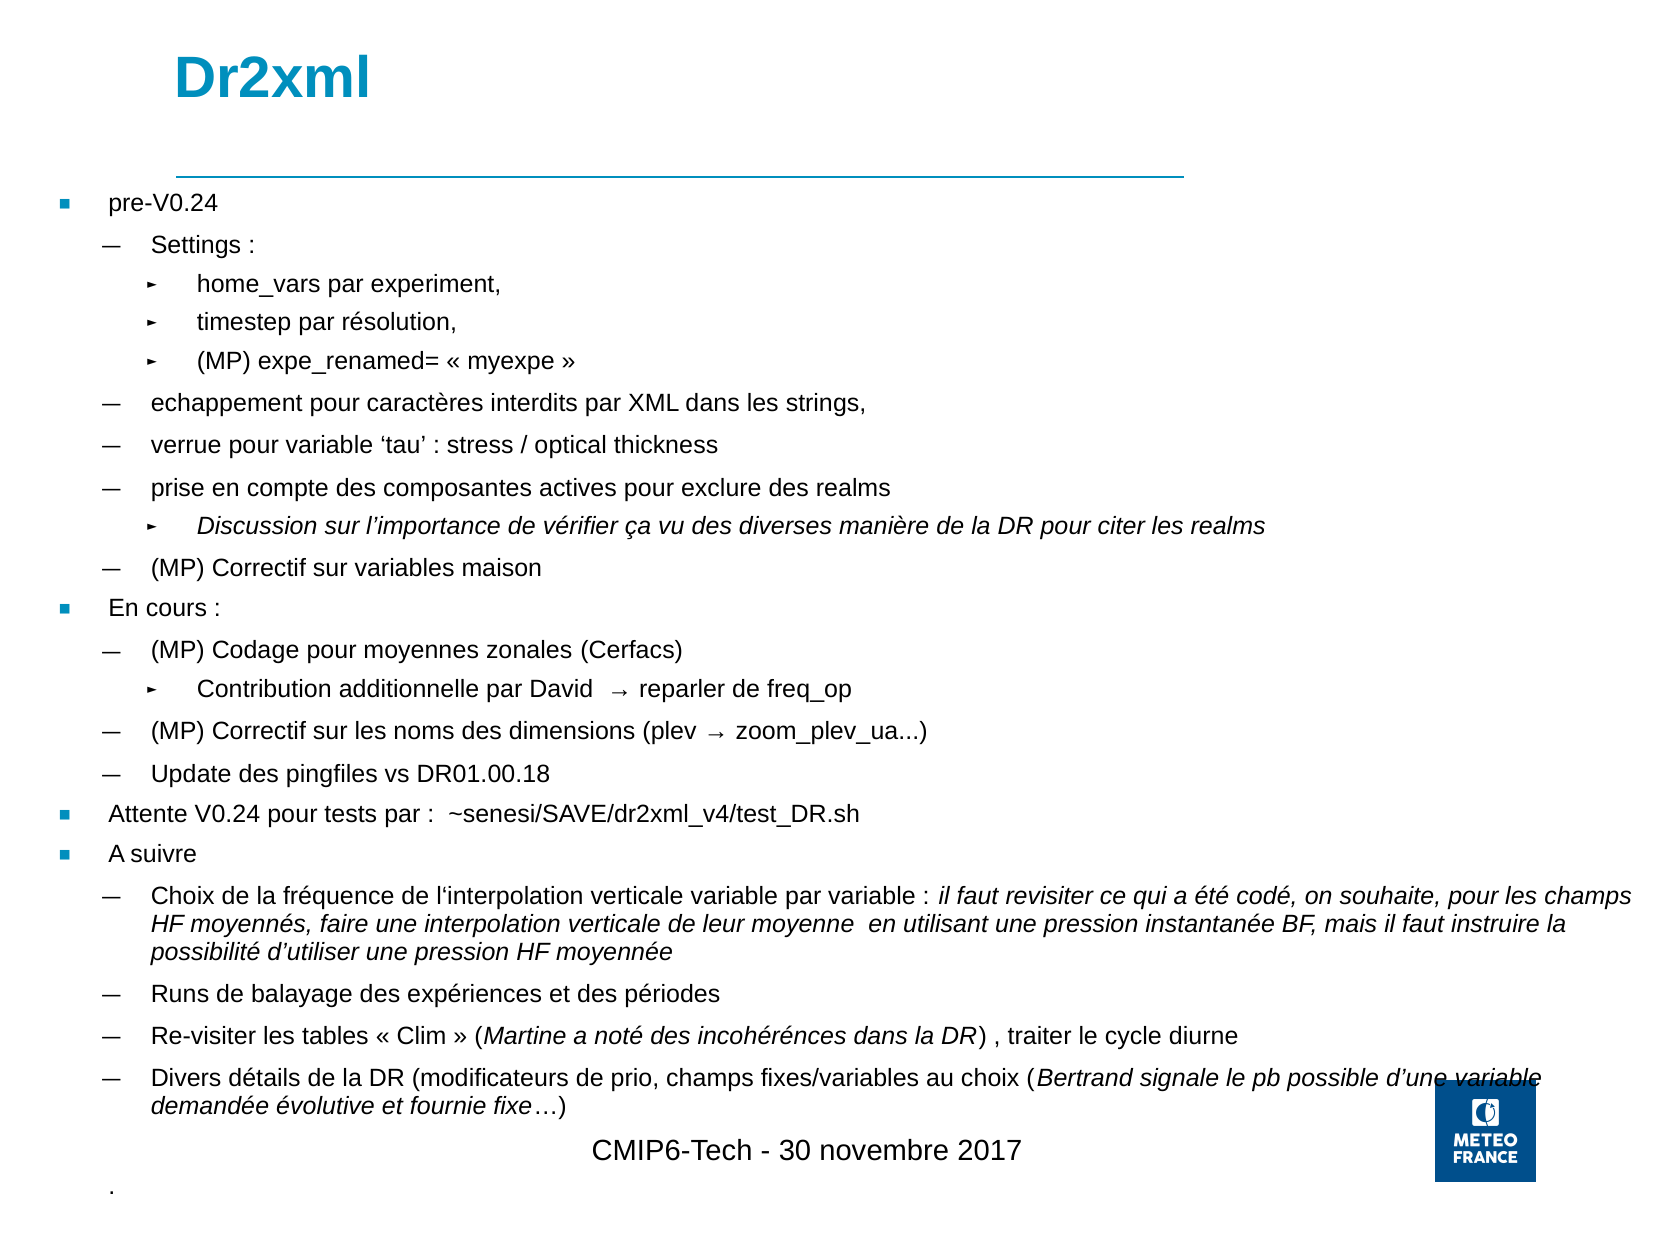

# Dr2xml
pre-V0.24
Settings :
home_vars par experiment,
timestep par résolution,
(MP) expe_renamed= « myexpe »
echappement pour caractères interdits par XML dans les strings,
verrue pour variable ‘tau’ : stress / optical thickness
prise en compte des composantes actives pour exclure des realms
Discussion sur l’importance de vérifier ça vu des diverses manière de la DR pour citer les realms
(MP) Correctif sur variables maison
En cours :
(MP) Codage pour moyennes zonales (Cerfacs)
Contribution additionnelle par David → reparler de freq_op
(MP) Correctif sur les noms des dimensions (plev → zoom_plev_ua...)
Update des pingfiles vs DR01.00.18
Attente V0.24 pour tests par : ~senesi/SAVE/dr2xml_v4/test_DR.sh
A suivre
Choix de la fréquence de l‘interpolation verticale variable par variable : il faut revisiter ce qui a été codé, on souhaite, pour les champs HF moyennés, faire une interpolation verticale de leur moyenne en utilisant une pression instantanée BF, mais il faut instruire la possibilité d’utiliser une pression HF moyennée
Runs de balayage des expériences et des périodes
Re-visiter les tables « Clim » (Martine a noté des incohérénces dans la DR) , traiter le cycle diurne
Divers détails de la DR (modificateurs de prio, champs fixes/variables au choix (Bertrand signale le pb possible d’une variable demandée évolutive et fournie fixe…)
.
CMIP6-Tech - 30 novembre 2017